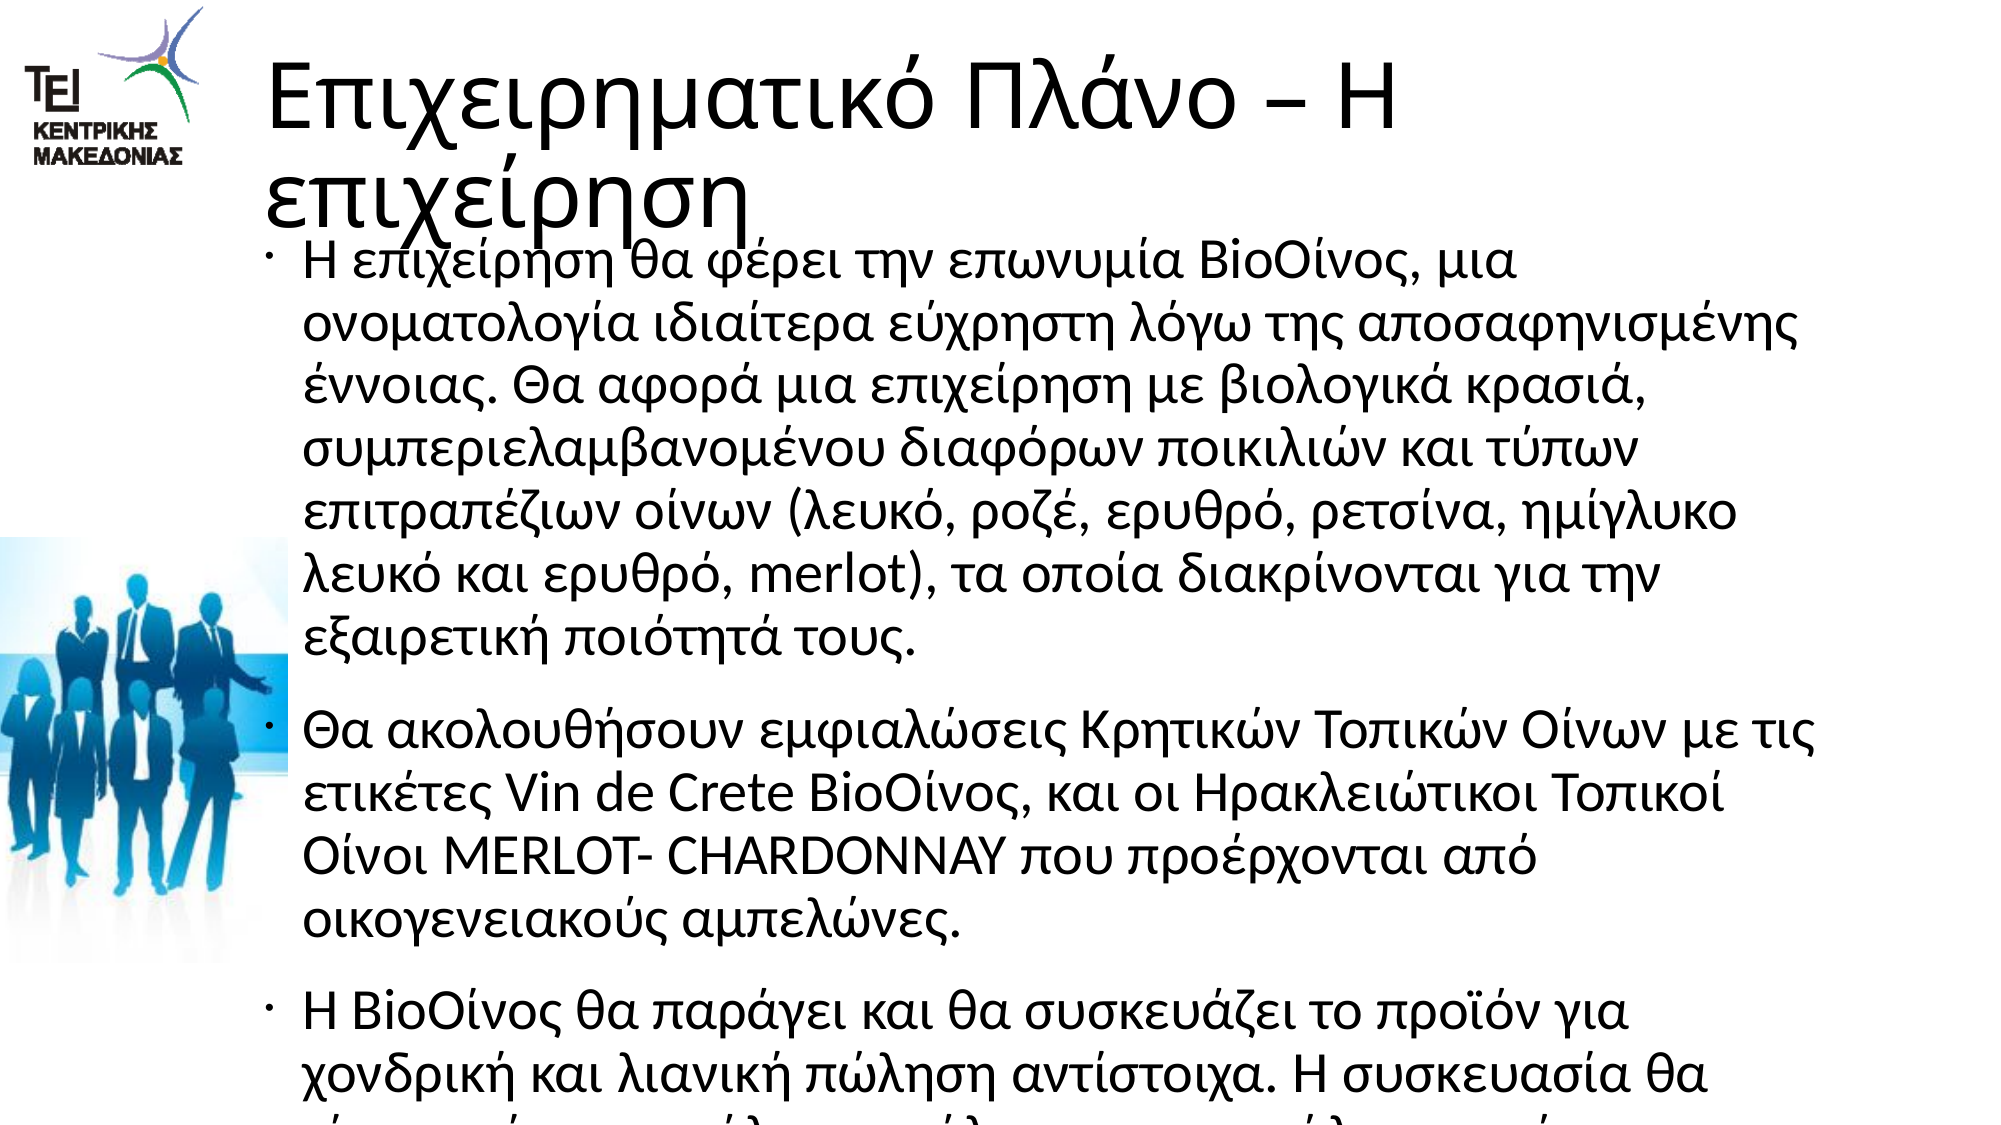

# Επιχειρηματικό Πλάνο – Η επιχείρηση
Η επιχείρηση θα φέρει την επωνυμία BioΟίνος, μια ονοματολογία ιδιαίτερα εύχρηστη λόγω της αποσαφηνισμένης έννοιας. Θα αφορά μια επιχείρηση με βιολογικά κρασιά, συμπεριελαμβανομένου διαφόρων ποικιλιών και τύπων επιτραπέζιων οίνων (λευκό, ροζέ, ερυθρό, ρετσίνα, ημίγλυκο λευκό και ερυθρό, merlot), τα οποία διακρίνονται για την εξαιρετική ποιότητά τους.
Θα ακολουθήσουν εμφιαλώσεις Κρητικών Τοπικών Οίνων με τις ετικέτες Vin de Crete BioΟίνος, και οι Ηρακλειώτικοι Τοπικοί Οίνοι MERLOT- CHARDONNAY που προέρχονται από οικογενειακούς αμπελώνες.
Η BioΟίνος θα παράγει και θα συσκευάζει το προϊόν για χονδρική και λιανική πώληση αντίστοιχα. Η συσκευασία θα γίνεται είτε σε γυάλινες φιάλες για μεταπώληση από καταστήματα λιανικής ή χώρους εστίασης όπως επίσης και ασκούς πέντε λίτρων για χύμα κατανάλωση.
Καινοτομώντας η BioΟίνος , θα συσκευάζει οίνο σε πλαστικές φιάλες συσκευασίες τύπου pet με χωρητικότητα 0.75 lt. και 1,5 lt., το οποίο μπορεί να πωληθεί σε χαμηλότερη τιμή ή σαν δώρο με την αγορά μεγάλης ποσότητας από τις γυάλινες φιάλες. Στην αρχική φάση της διείσδυσης στην αγορά, κάθε συσκευασία θα συνοδεύεται από πολύπτυχο έντυπο ενημερωτικού περιεχομένου, που θα φέρει και το λογότυπο της BioΟίνος.